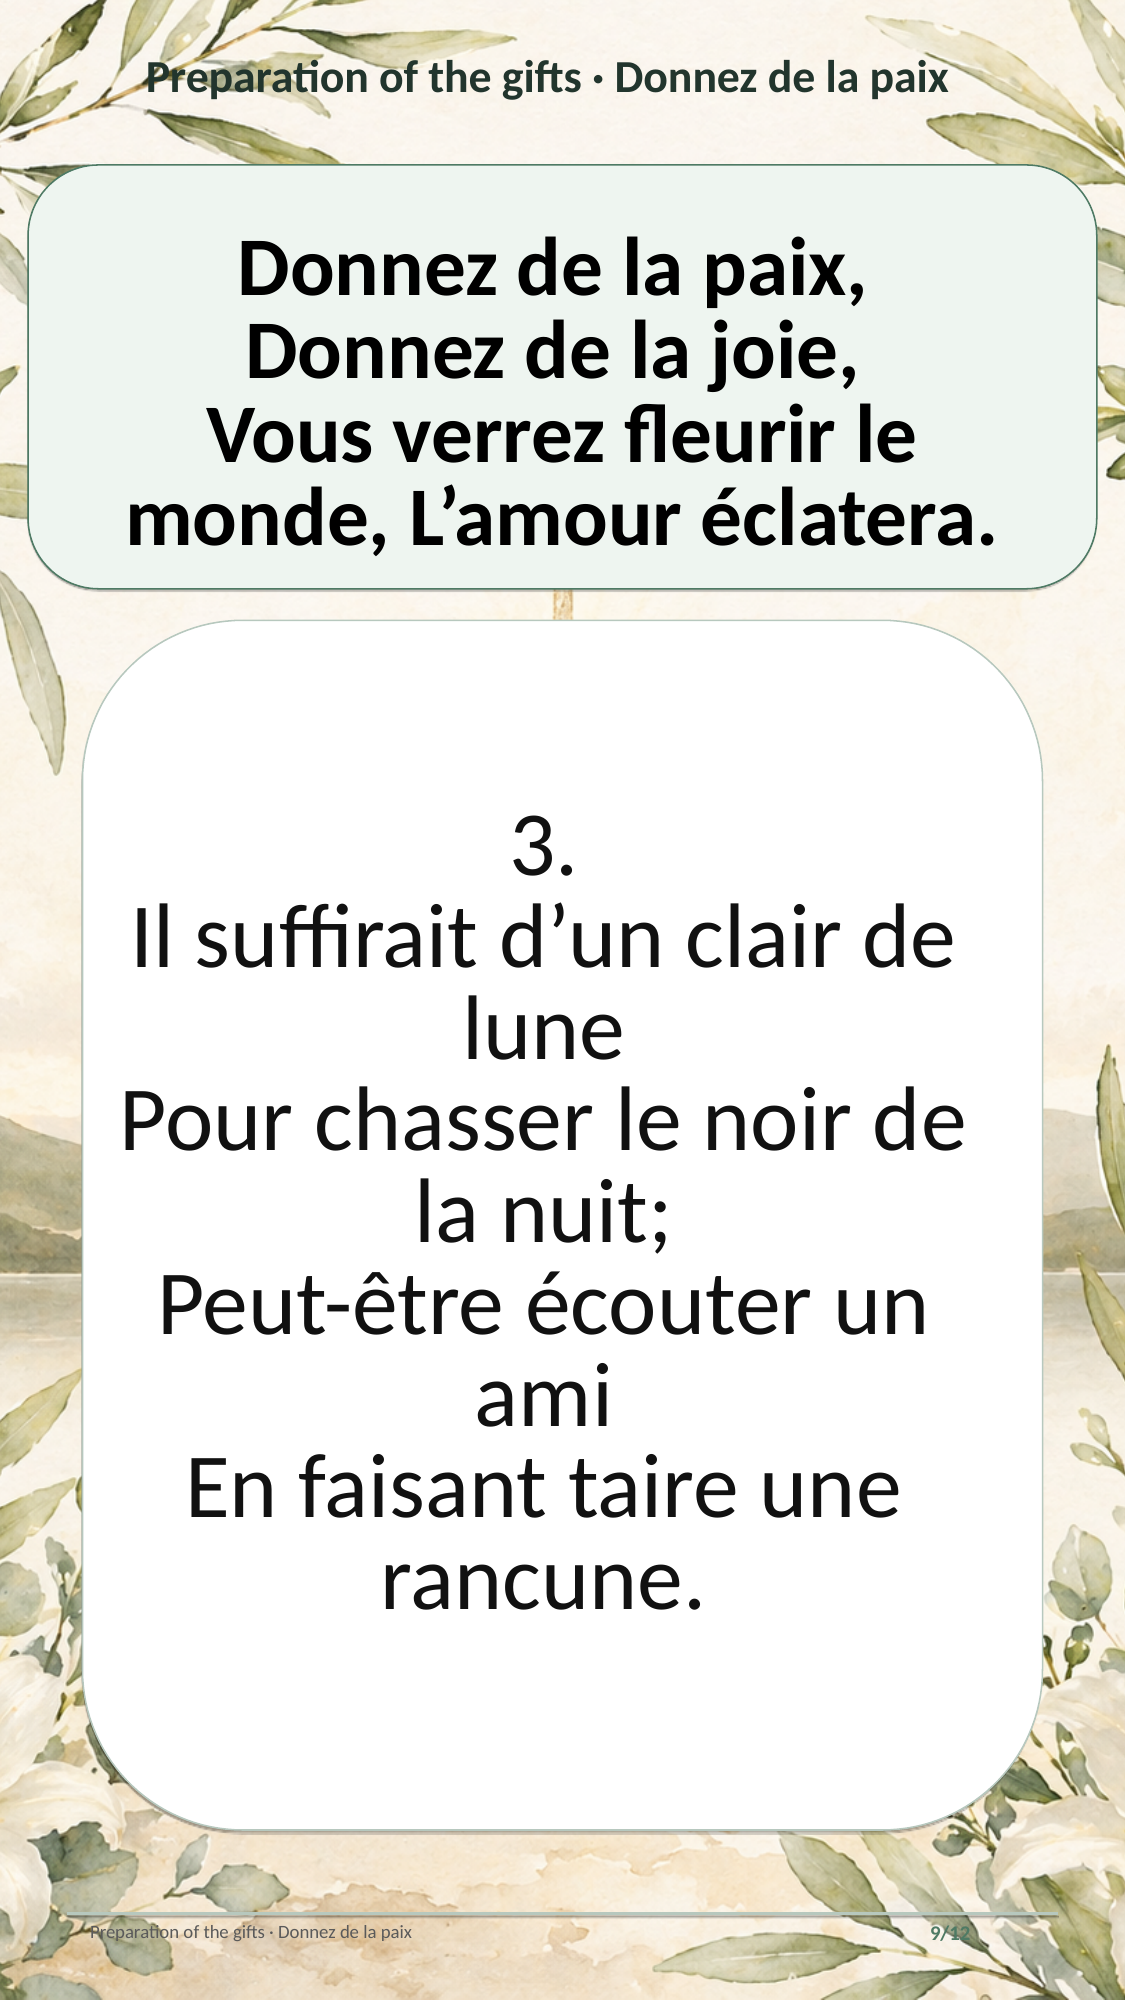

Preparation of the gifts · Donnez de la paix
Donnez de la paix,
Donnez de la joie,
Vous verrez fleurir le monde, L’amour éclatera.
3.
Il suffirait d’un clair de lune
Pour chasser le noir de la nuit;
Peut-être écouter un ami
En faisant taire une rancune.
Preparation of the gifts · Donnez de la paix
9/12